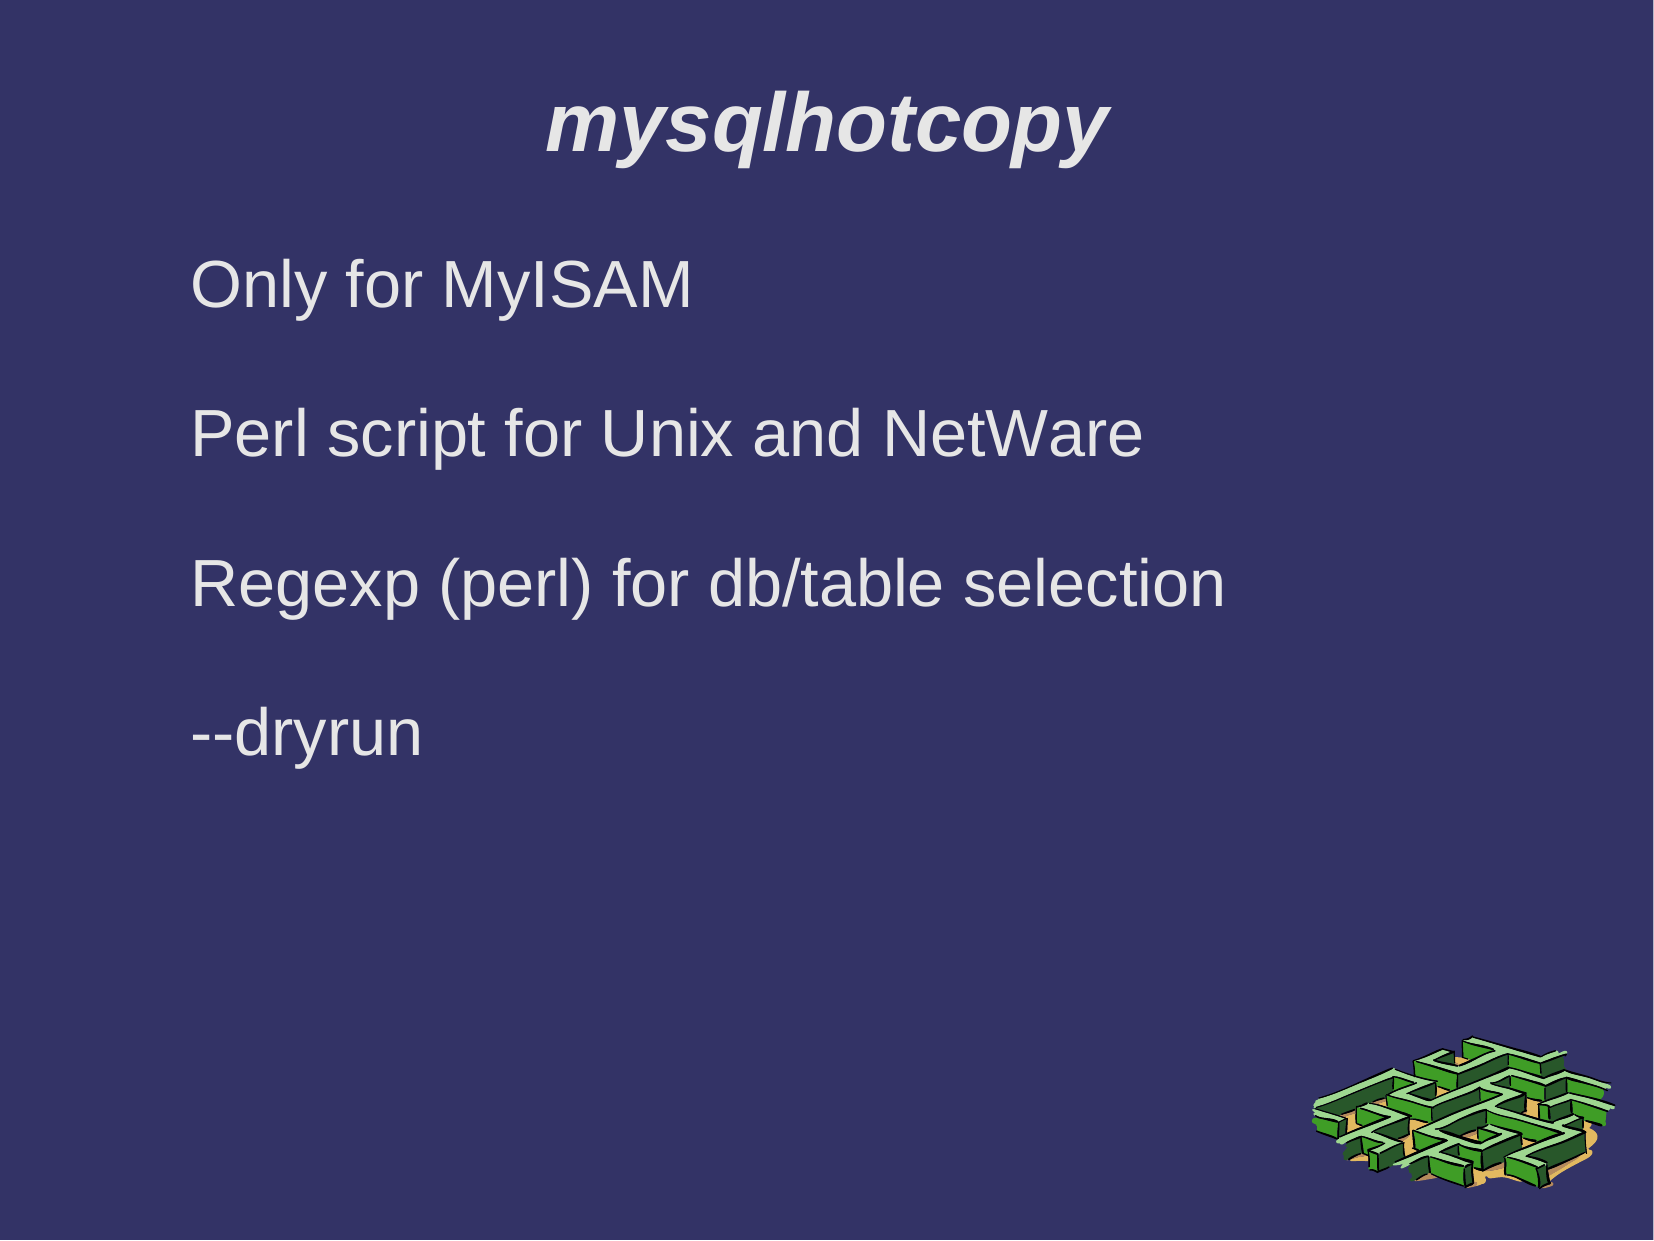

# mysqlhotcopy
Only for MyISAM
Perl script for Unix and NetWare
Regexp (perl) for db/table selection
--dryrun